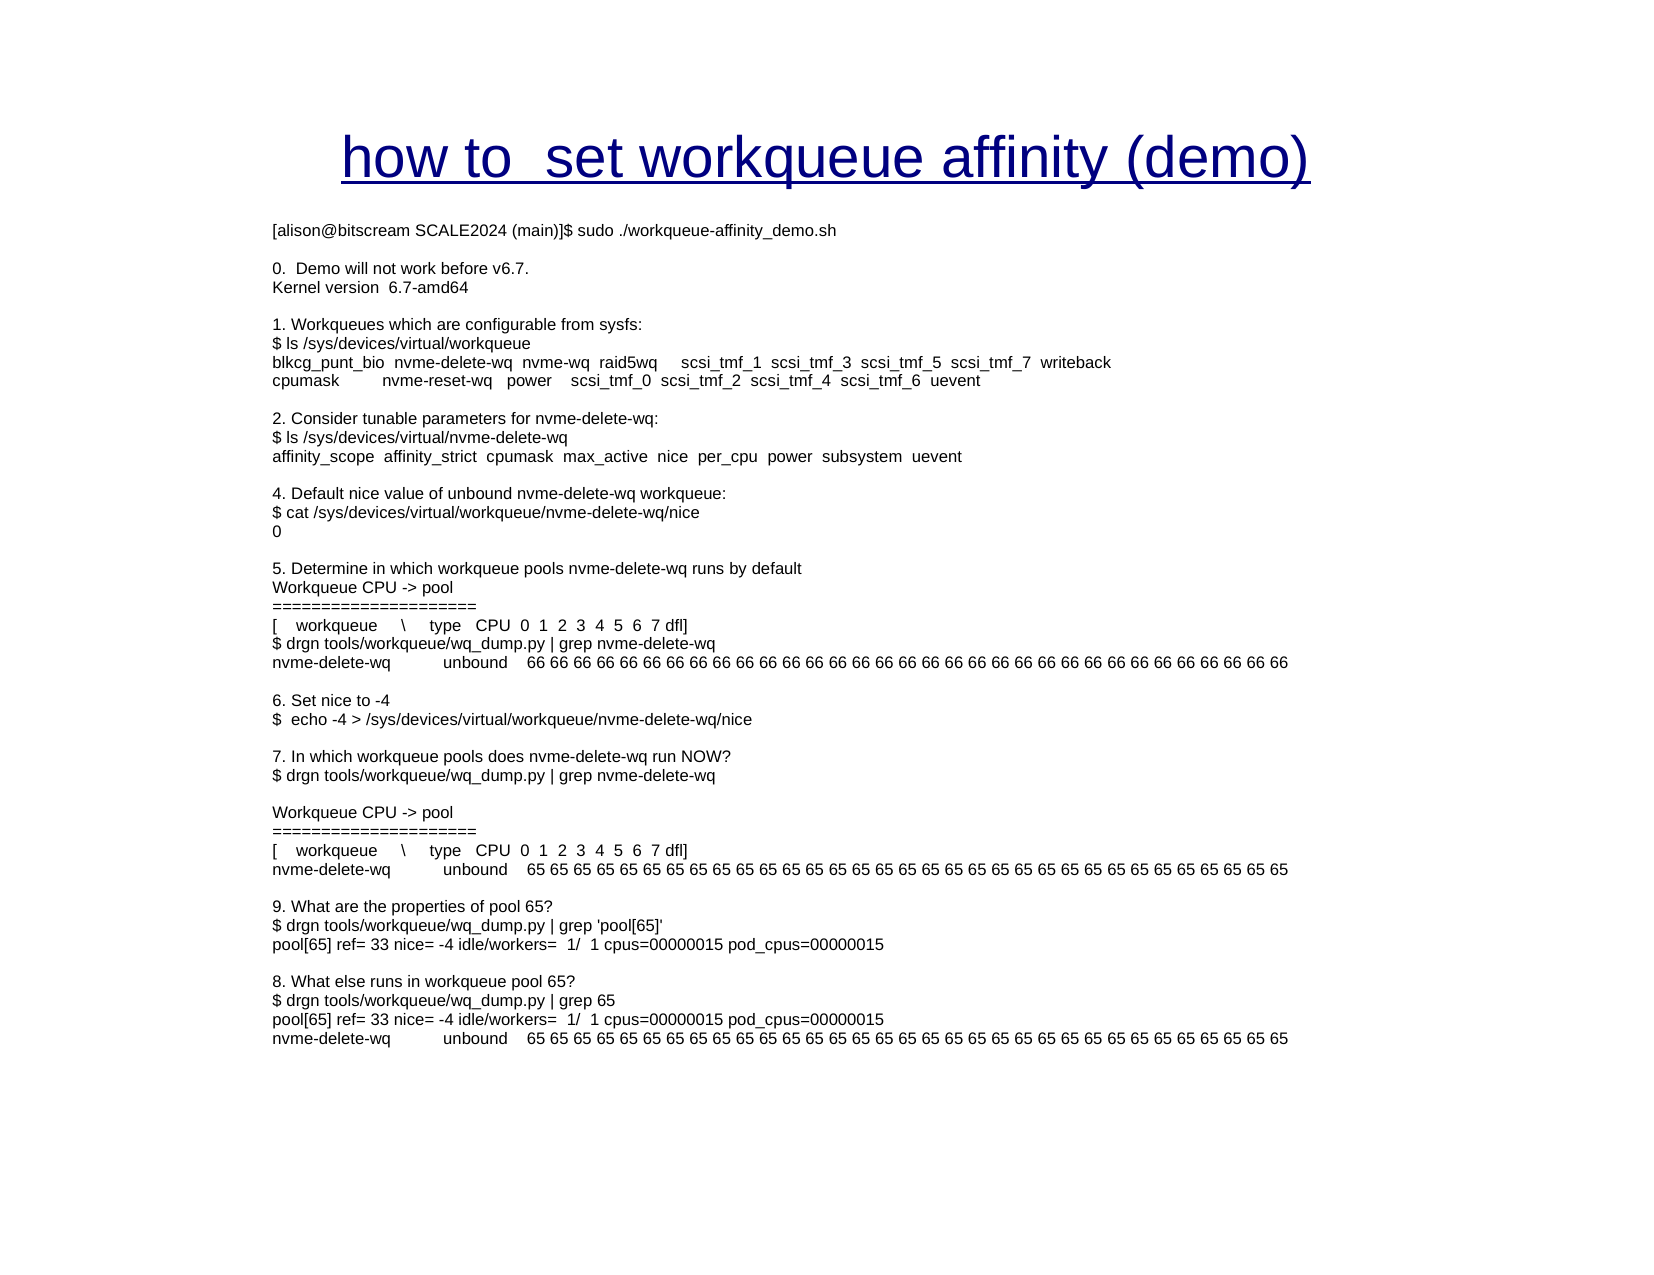

# how to set workqueue affinity (demo)
[alison@bitscream SCALE2024 (main)]$ sudo ./workqueue-affinity_demo.sh
0. Demo will not work before v6.7.
Kernel version 6.7-amd64
1. Workqueues which are configurable from sysfs:
$ ls /sys/devices/virtual/workqueue
blkcg_punt_bio nvme-delete-wq nvme-wq raid5wq scsi_tmf_1 scsi_tmf_3 scsi_tmf_5 scsi_tmf_7 writeback
cpumask nvme-reset-wq power scsi_tmf_0 scsi_tmf_2 scsi_tmf_4 scsi_tmf_6 uevent
2. Consider tunable parameters for nvme-delete-wq:
$ ls /sys/devices/virtual/nvme-delete-wq
affinity_scope affinity_strict cpumask max_active nice per_cpu power subsystem uevent
4. Default nice value of unbound nvme-delete-wq workqueue:
$ cat /sys/devices/virtual/workqueue/nvme-delete-wq/nice
0
5. Determine in which workqueue pools nvme-delete-wq runs by default
Workqueue CPU -> pool
=====================
[ workqueue \ type CPU 0 1 2 3 4 5 6 7 dfl]
$ drgn tools/workqueue/wq_dump.py | grep nvme-delete-wq
nvme-delete-wq unbound 66 66 66 66 66 66 66 66 66 66 66 66 66 66 66 66 66 66 66 66 66 66 66 66 66 66 66 66 66 66 66 66 66
6. Set nice to -4
$ echo -4 > /sys/devices/virtual/workqueue/nvme-delete-wq/nice
7. In which workqueue pools does nvme-delete-wq run NOW?
$ drgn tools/workqueue/wq_dump.py | grep nvme-delete-wq
Workqueue CPU -> pool
=====================
[ workqueue \ type CPU 0 1 2 3 4 5 6 7 dfl]
nvme-delete-wq unbound 65 65 65 65 65 65 65 65 65 65 65 65 65 65 65 65 65 65 65 65 65 65 65 65 65 65 65 65 65 65 65 65 65
9. What are the properties of pool 65?
$ drgn tools/workqueue/wq_dump.py | grep 'pool[65]'
pool[65] ref= 33 nice= -4 idle/workers= 1/ 1 cpus=00000015 pod_cpus=00000015
8. What else runs in workqueue pool 65?
$ drgn tools/workqueue/wq_dump.py | grep 65
pool[65] ref= 33 nice= -4 idle/workers= 1/ 1 cpus=00000015 pod_cpus=00000015
nvme-delete-wq unbound 65 65 65 65 65 65 65 65 65 65 65 65 65 65 65 65 65 65 65 65 65 65 65 65 65 65 65 65 65 65 65 65 65